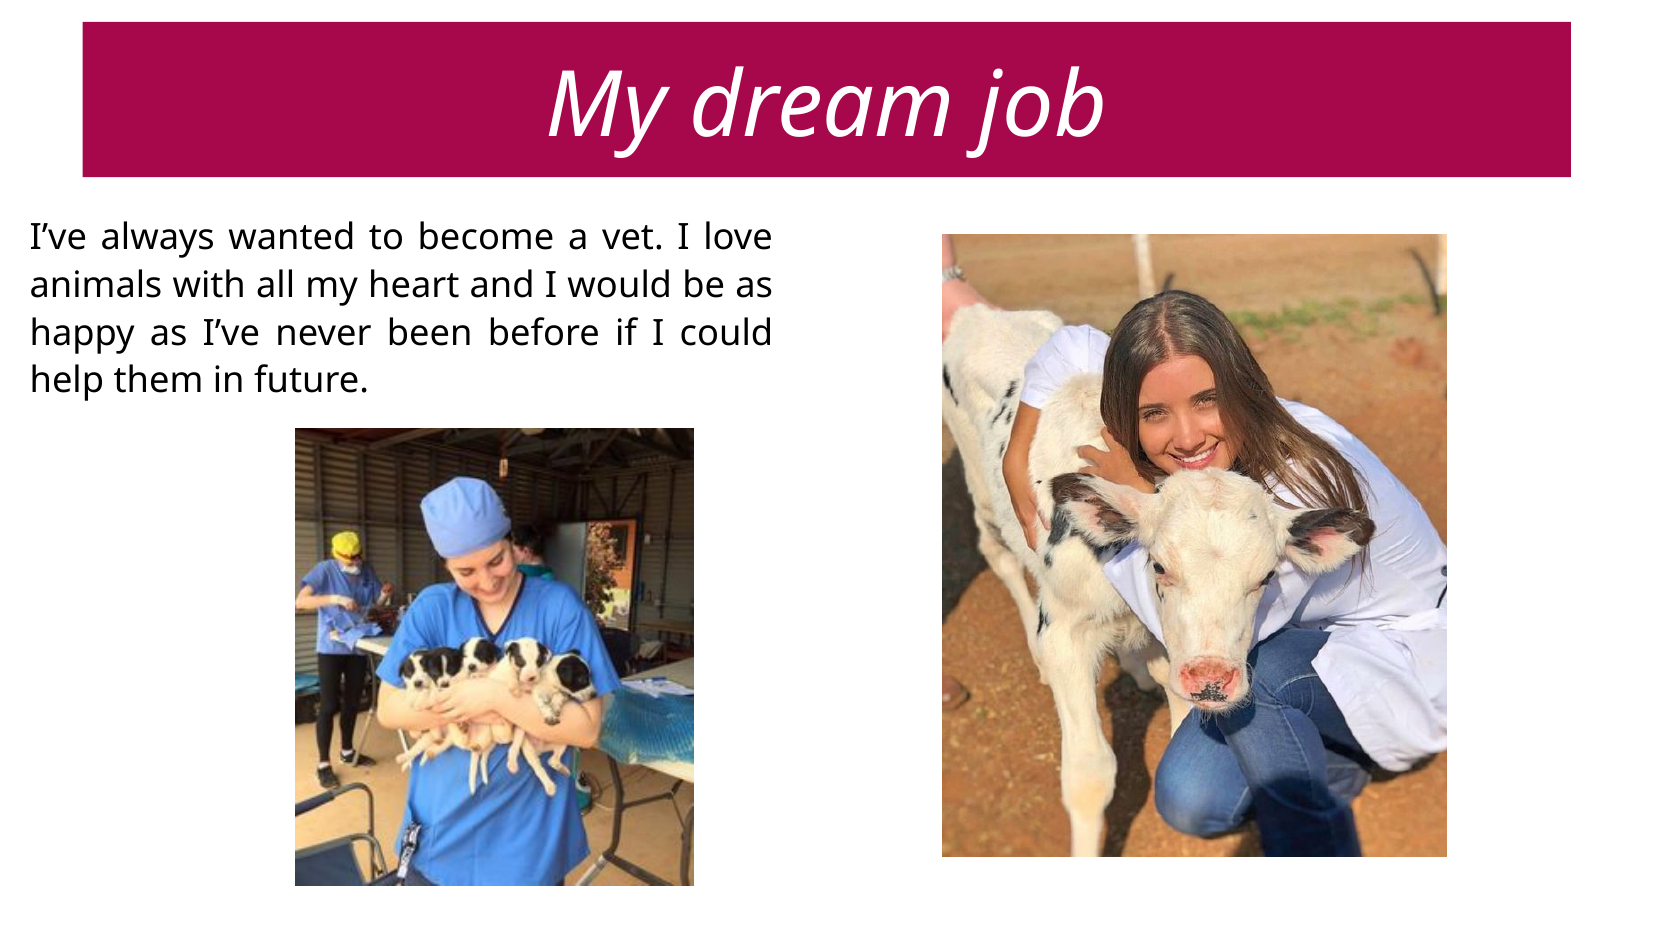

# My dream job
I’ve always wanted to become a vet. I love animals with all my heart and I would be as happy as I’ve never been before if I could help them in future.